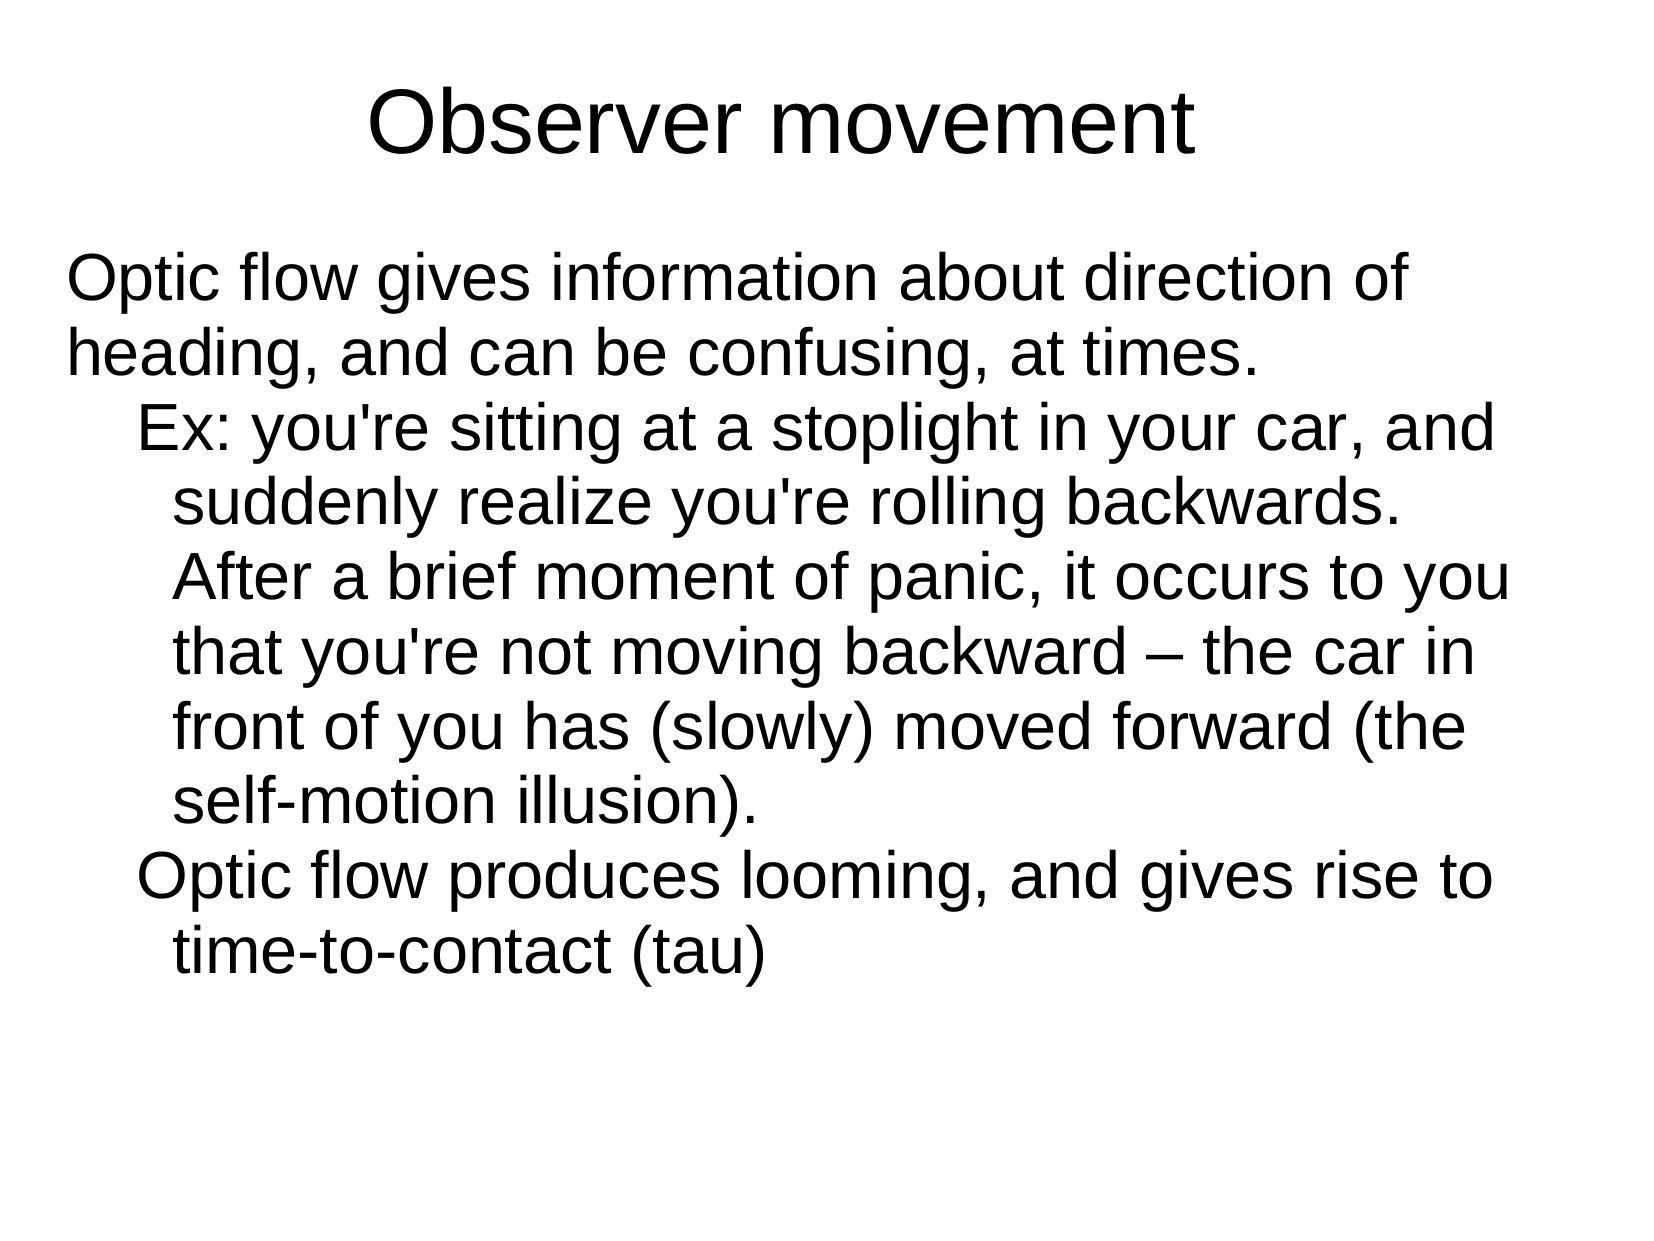

# Observer movement
Optic flow gives information about direction of heading, and can be confusing, at times.
Ex: you're sitting at a stoplight in your car, and suddenly realize you're rolling backwards. After a brief moment of panic, it occurs to you that you're not moving backward – the car in front of you has (slowly) moved forward (the self-motion illusion).
Optic flow produces looming, and gives rise to time-to-contact (tau)